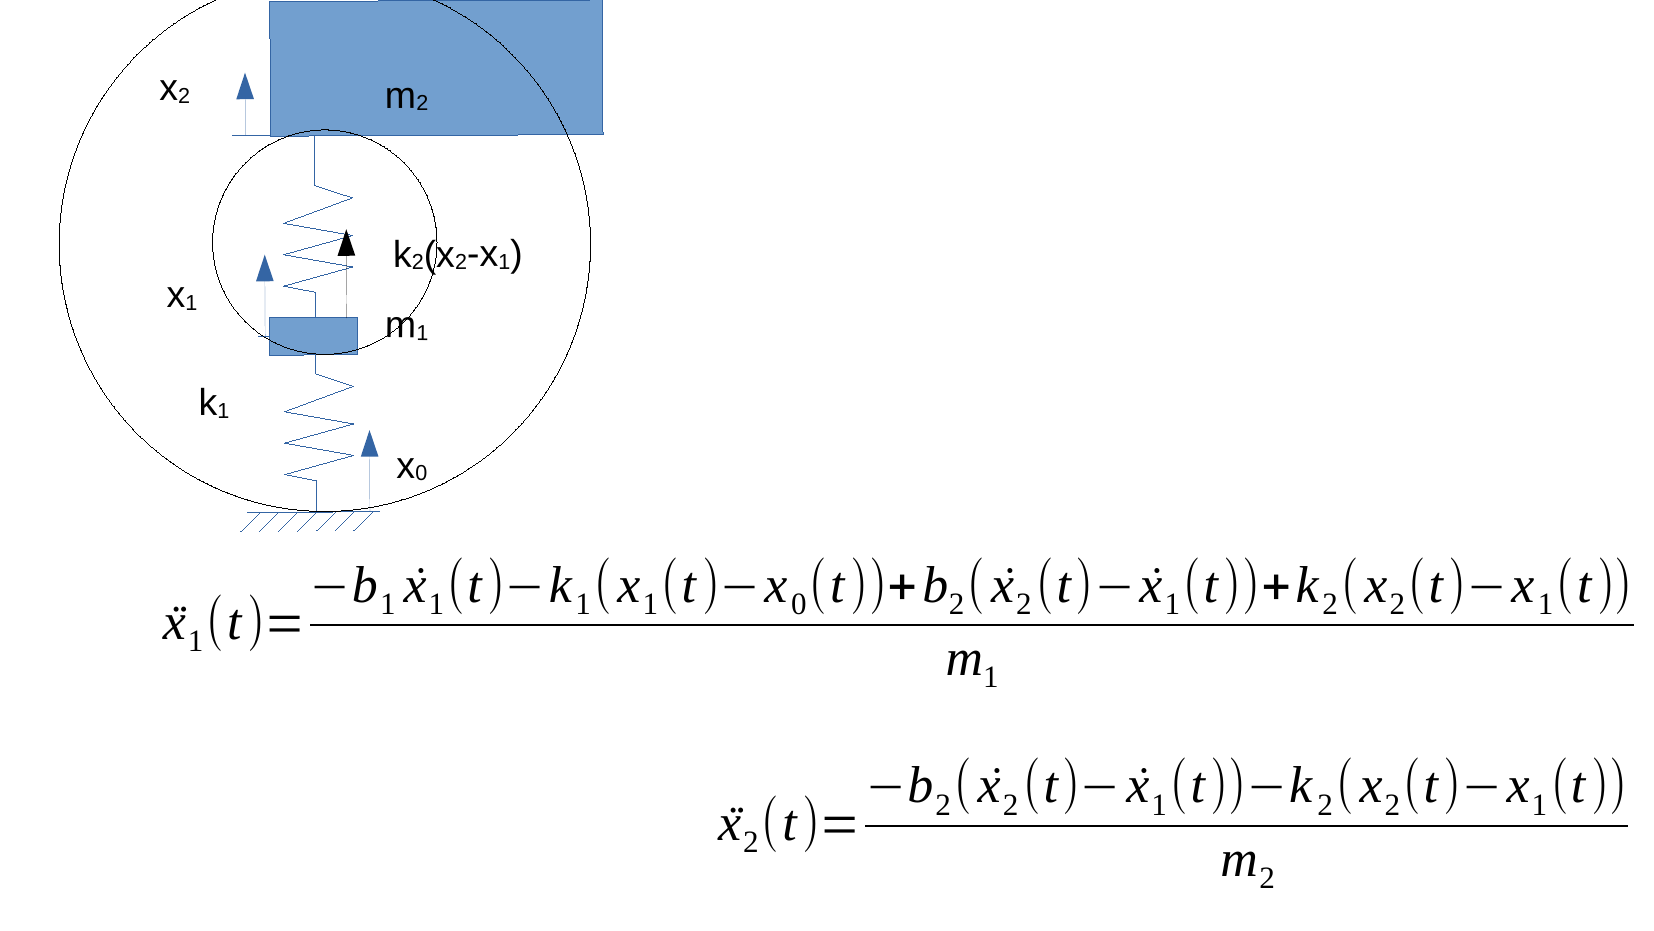

x2
m2
k2(x2-x1)
x1
m1
k1
x0